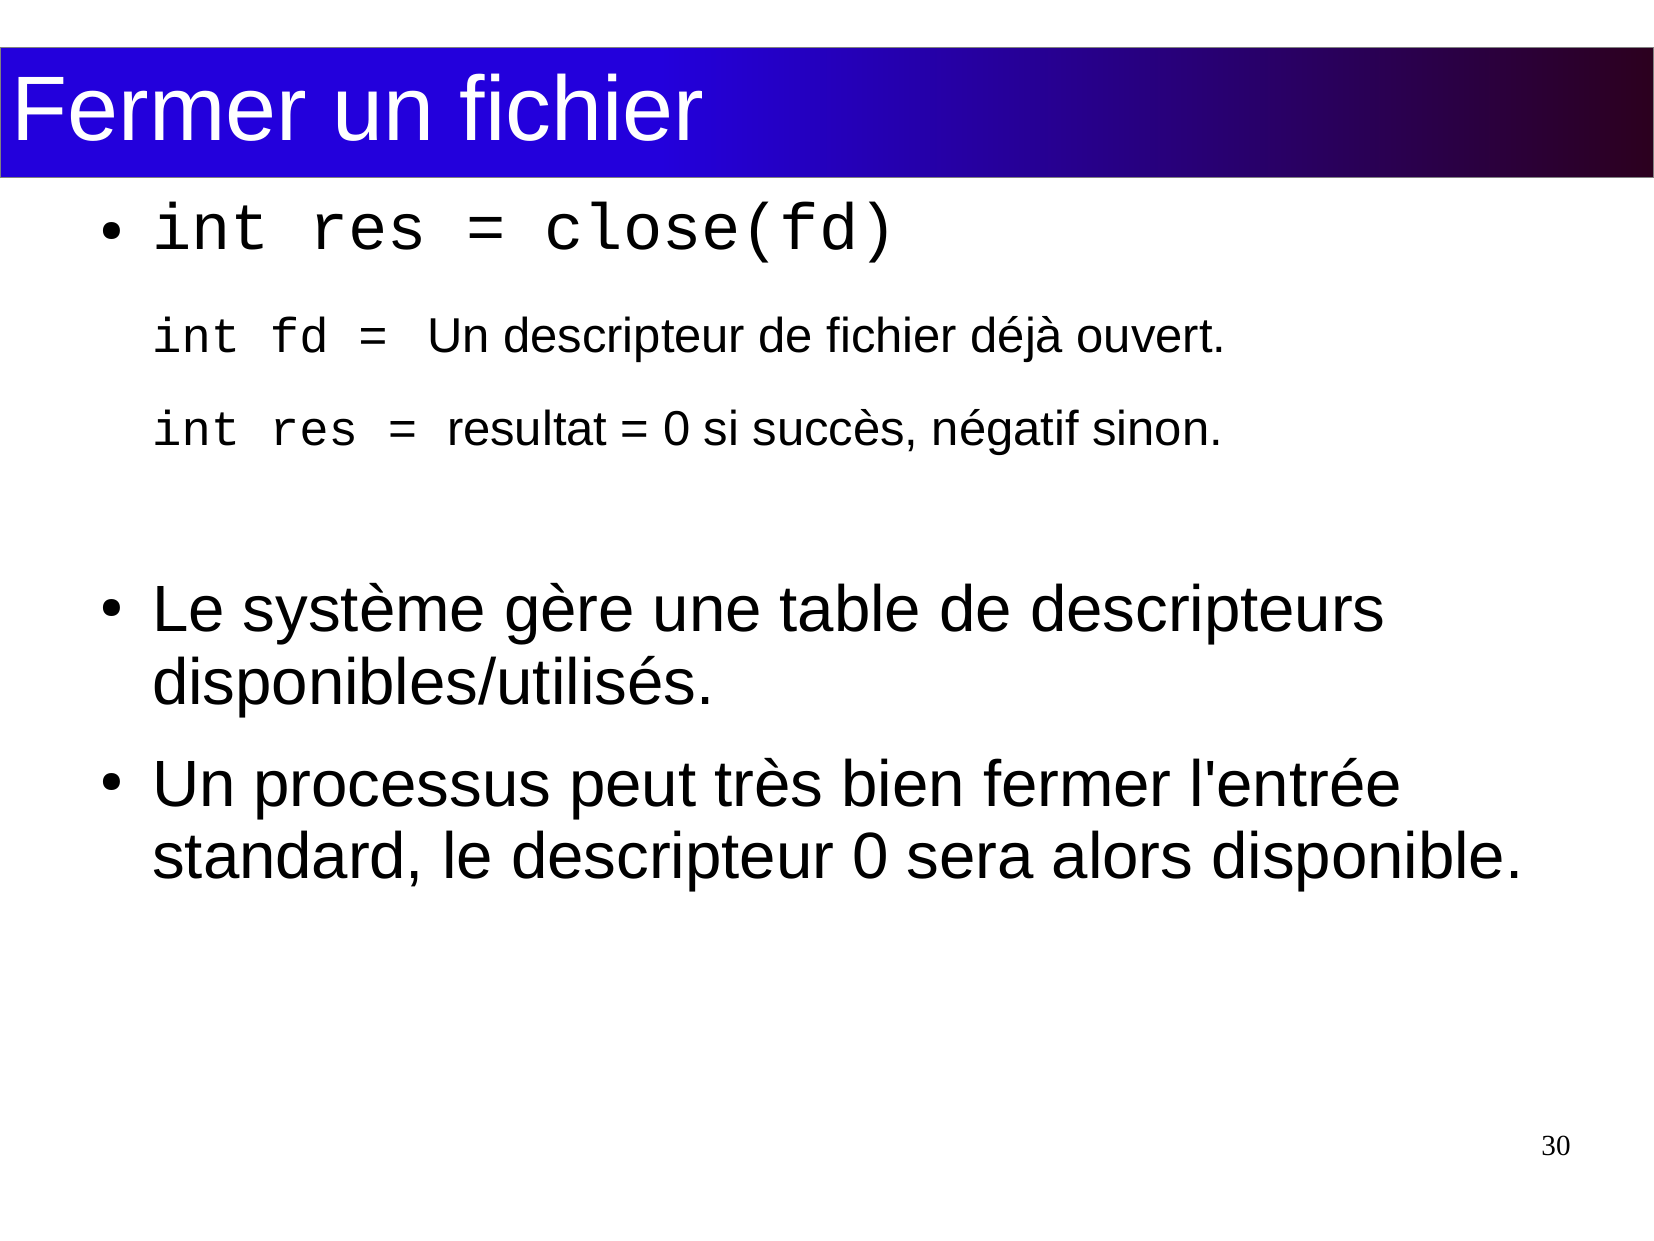

# Fermer un fichier
int res = close(fd)
int fd = Un descripteur de fichier déjà ouvert.
int res = resultat = 0 si succès, négatif sinon.
Le système gère une table de descripteurs disponibles/utilisés.
Un processus peut très bien fermer l'entrée standard, le descripteur 0 sera alors disponible.
30